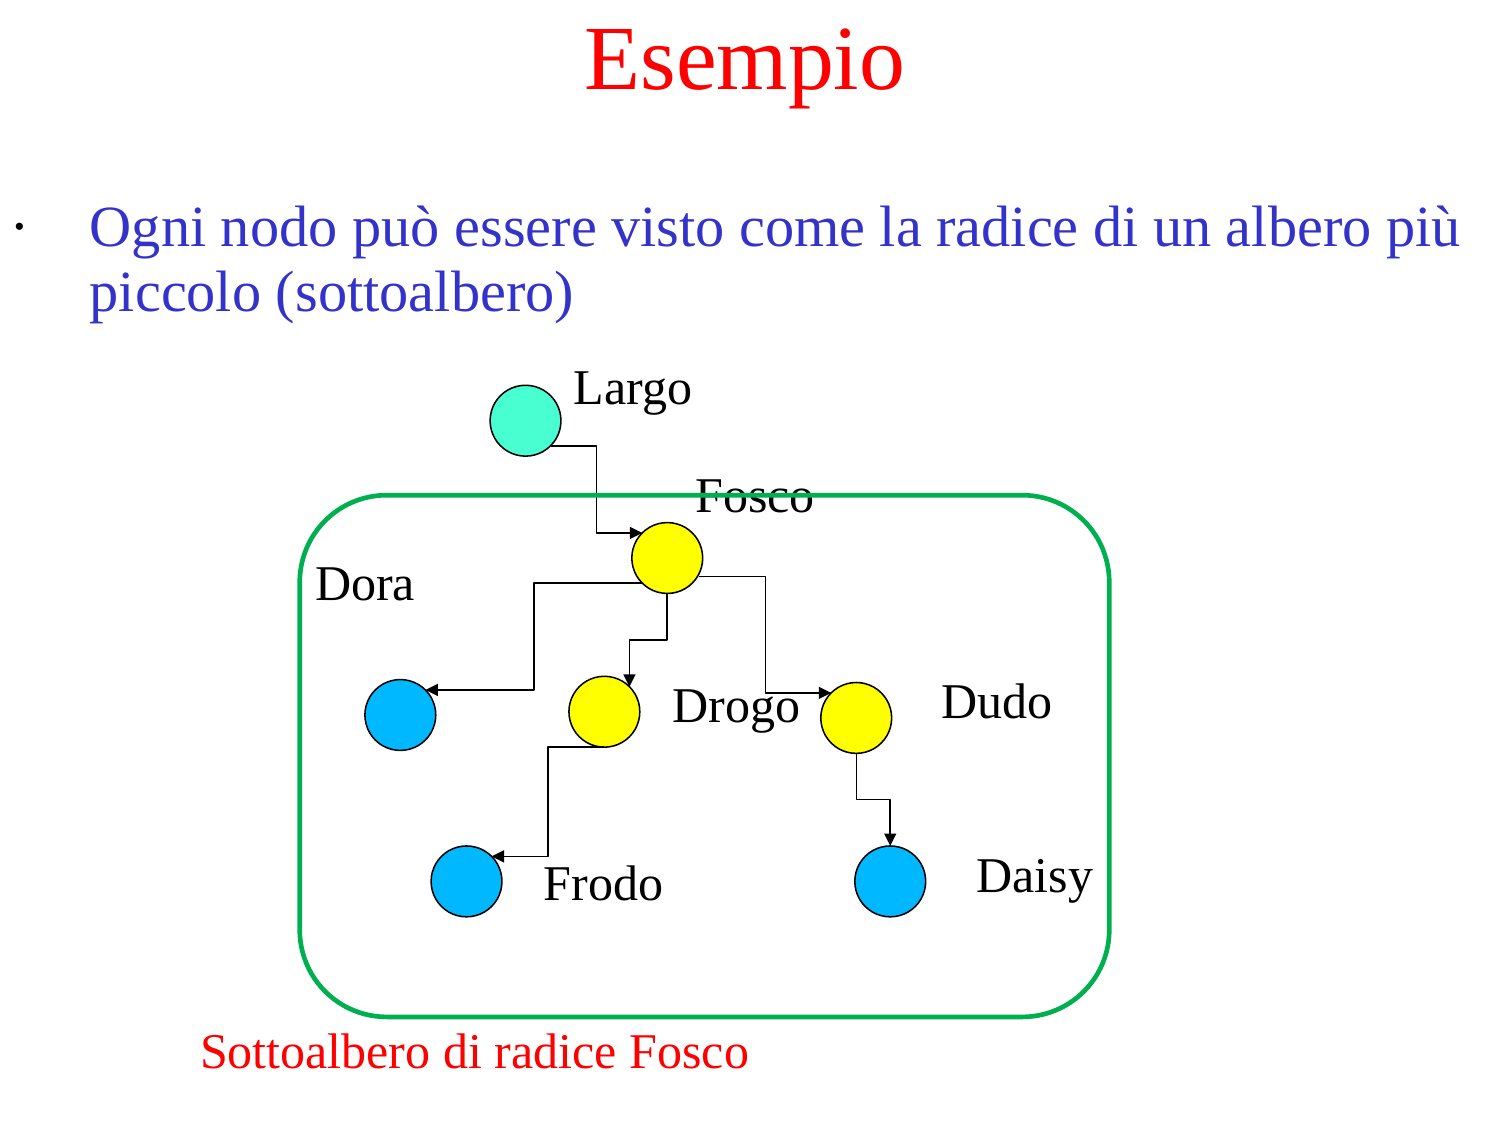

# Esempio
Ogni nodo può essere visto come la radice di un albero più piccolo (sottoalbero)
Largo
Fosco
Dora
Dudo
Drogo
Daisy
Frodo
Sottoalbero di radice Fosco